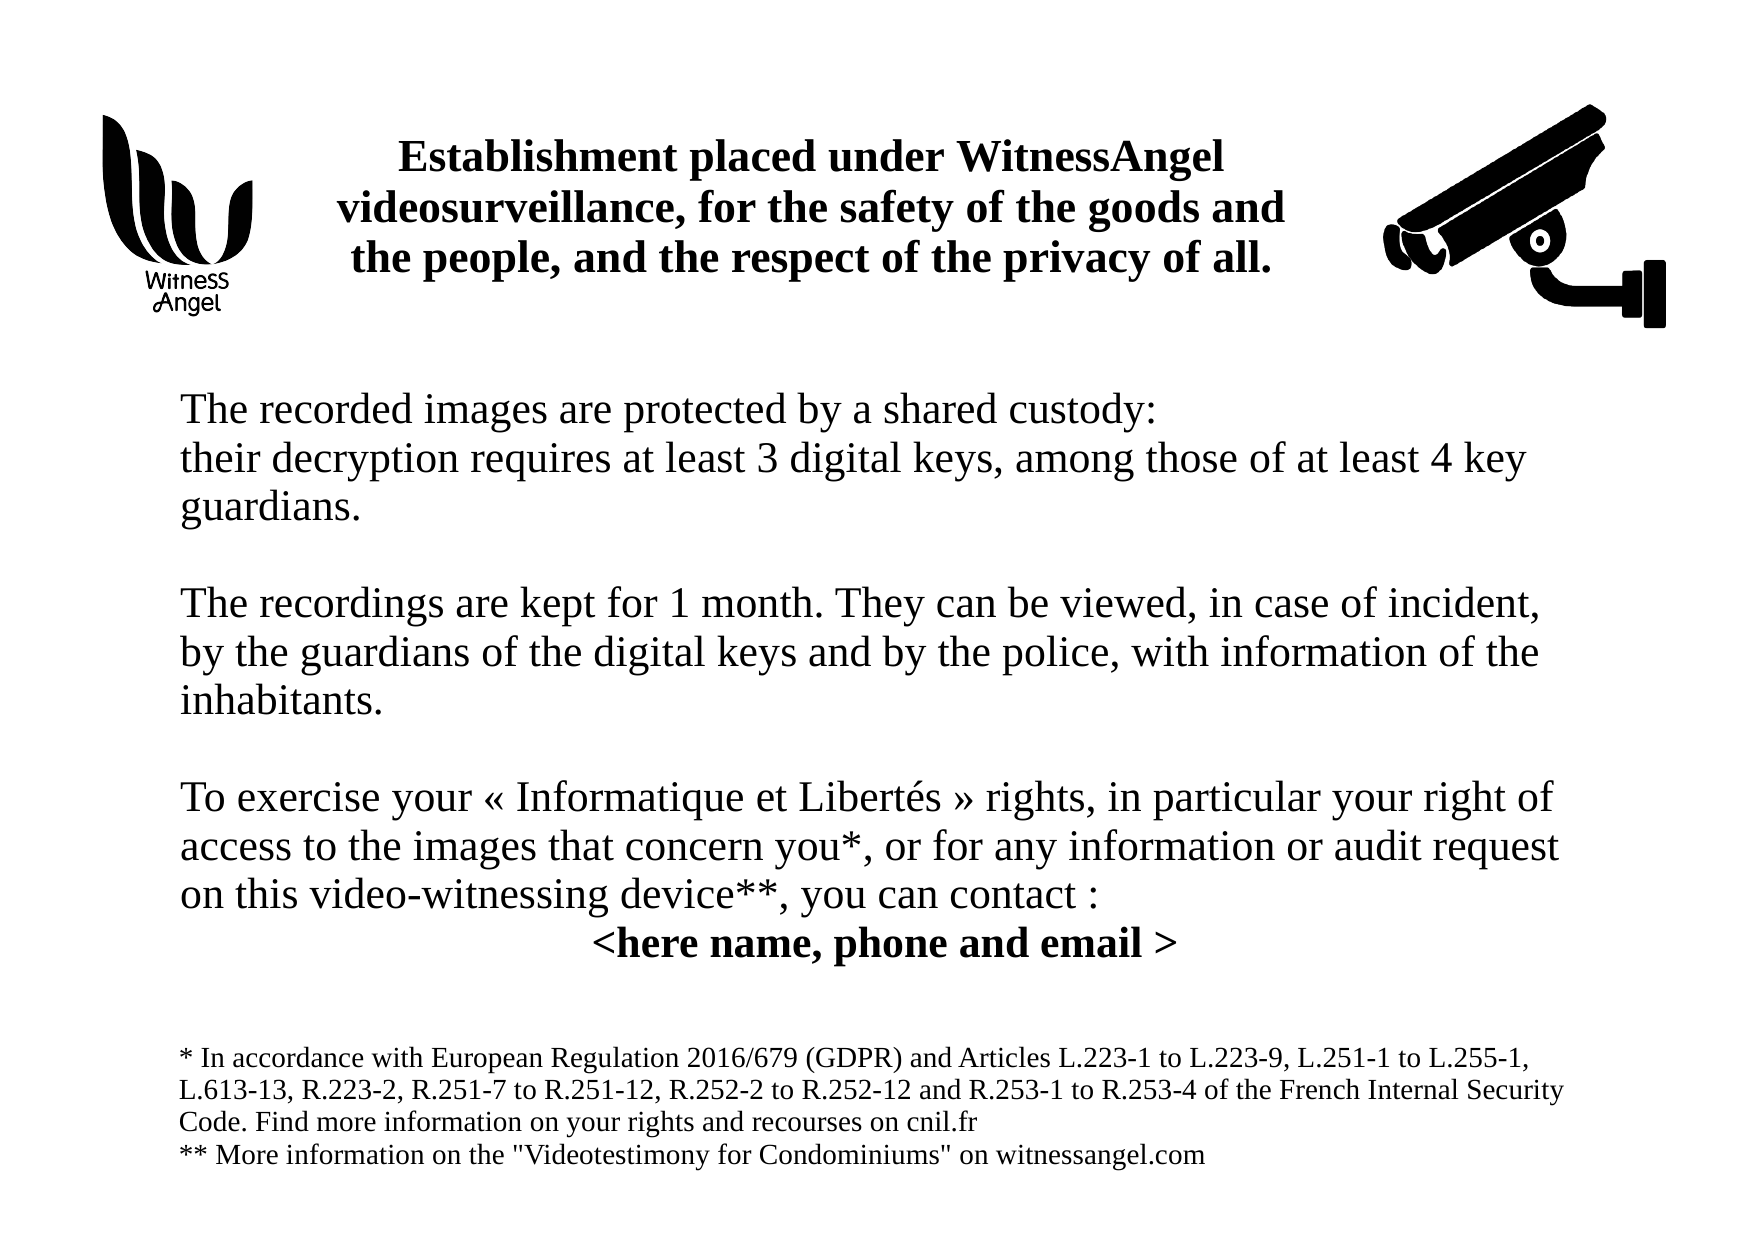

Establishment placed under WitnessAngel videosurveillance, for the safety of the goods and the people, and the respect of the privacy of all.
The recorded images are protected by a shared custody:
their decryption requires at least 3 digital keys, among those of at least 4 key guardians.
The recordings are kept for 1 month. They can be viewed, in case of incident, by the guardians of the digital keys and by the police, with information of the inhabitants.
To exercise your « Informatique et Libertés » rights, in particular your right of access to the images that concern you*, or for any information or audit request on this video-witnessing device**, you can contact :
<here name, phone and email >
* In accordance with European Regulation 2016/679 (GDPR) and Articles L.223-1 to L.223-9, L.251-1 to L.255-1, L.613-13, R.223-2, R.251-7 to R.251-12, R.252-2 to R.252-12 and R.253-1 to R.253-4 of the French Internal Security Code. Find more information on your rights and recourses on cnil.fr
** More information on the "Videotestimony for Condominiums" on witnessangel.com